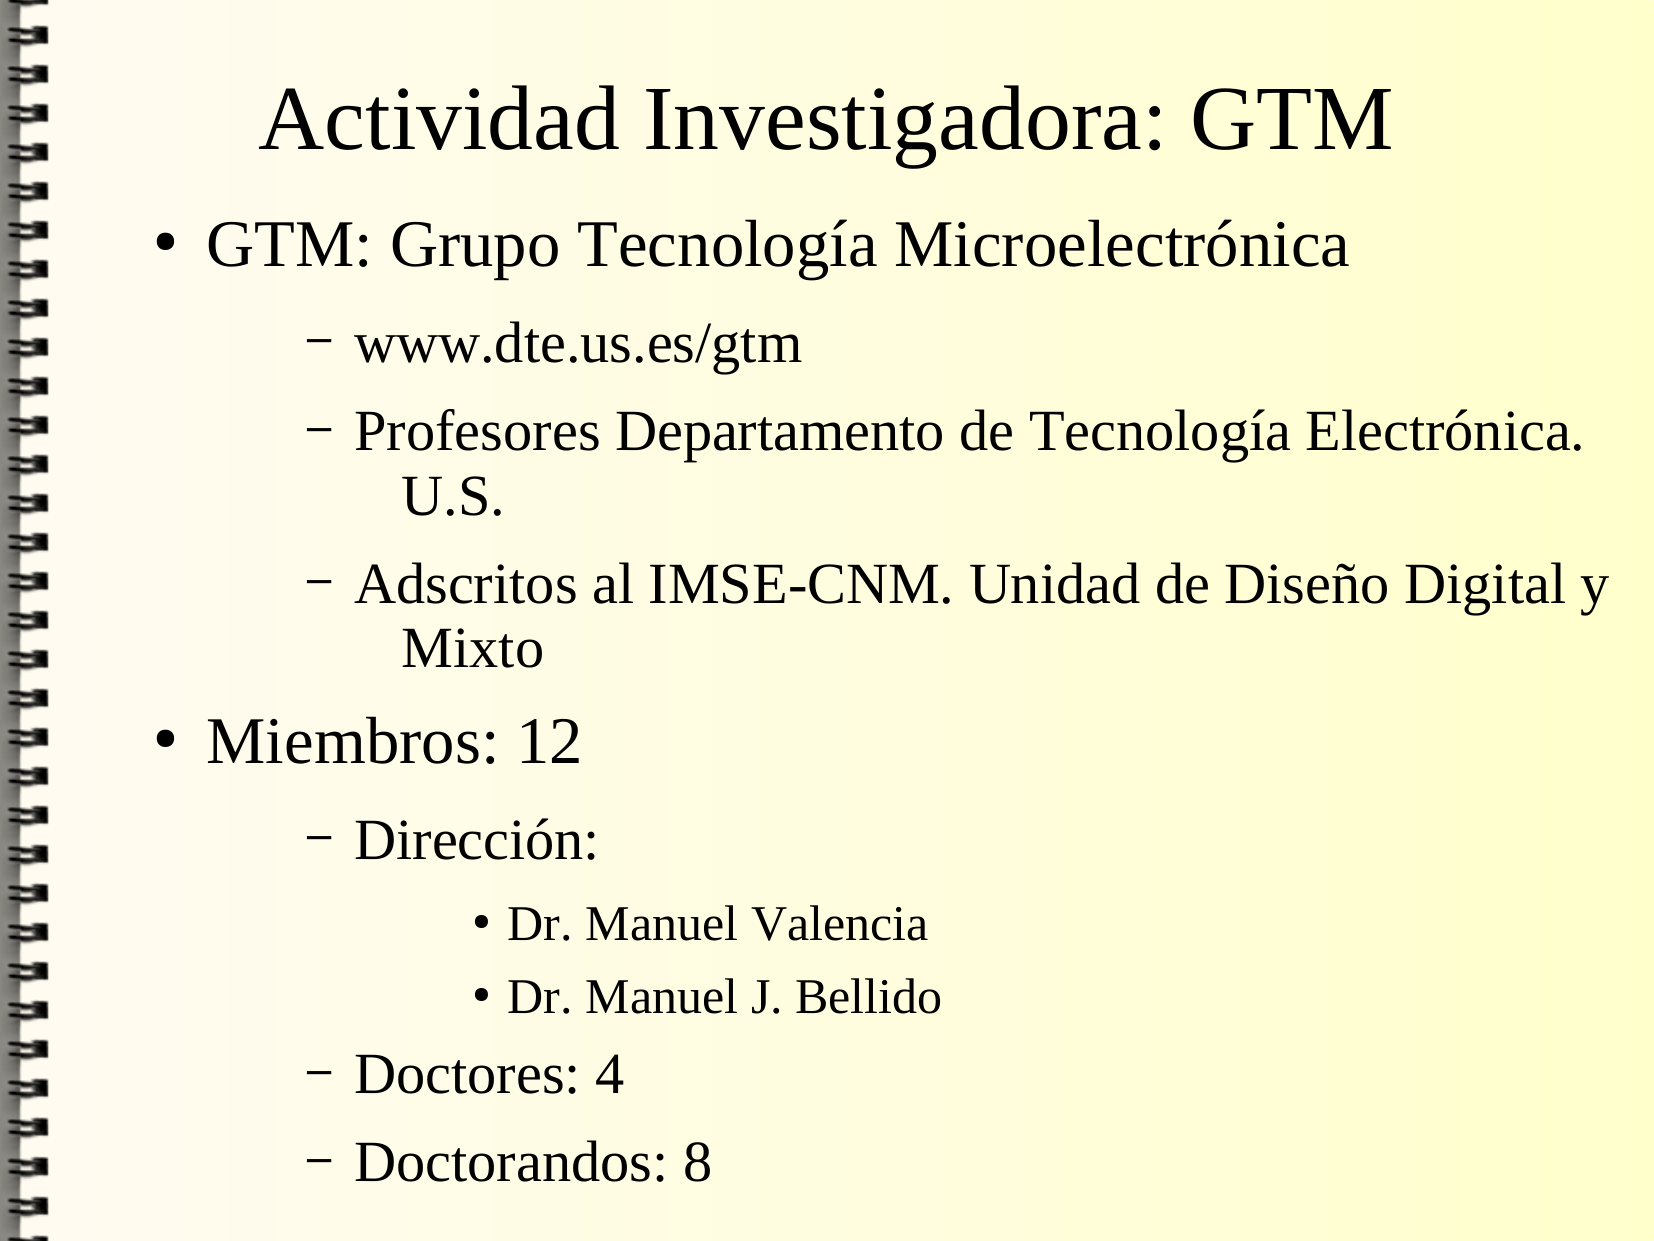

# Actividad Investigadora: GTM
GTM: Grupo Tecnología Microelectrónica
www.dte.us.es/gtm
Profesores Departamento de Tecnología Electrónica. U.S.
Adscritos al IMSE-CNM. Unidad de Diseño Digital y Mixto
Miembros: 12
Dirección:
Dr. Manuel Valencia
Dr. Manuel J. Bellido
Doctores: 4
Doctorandos: 8